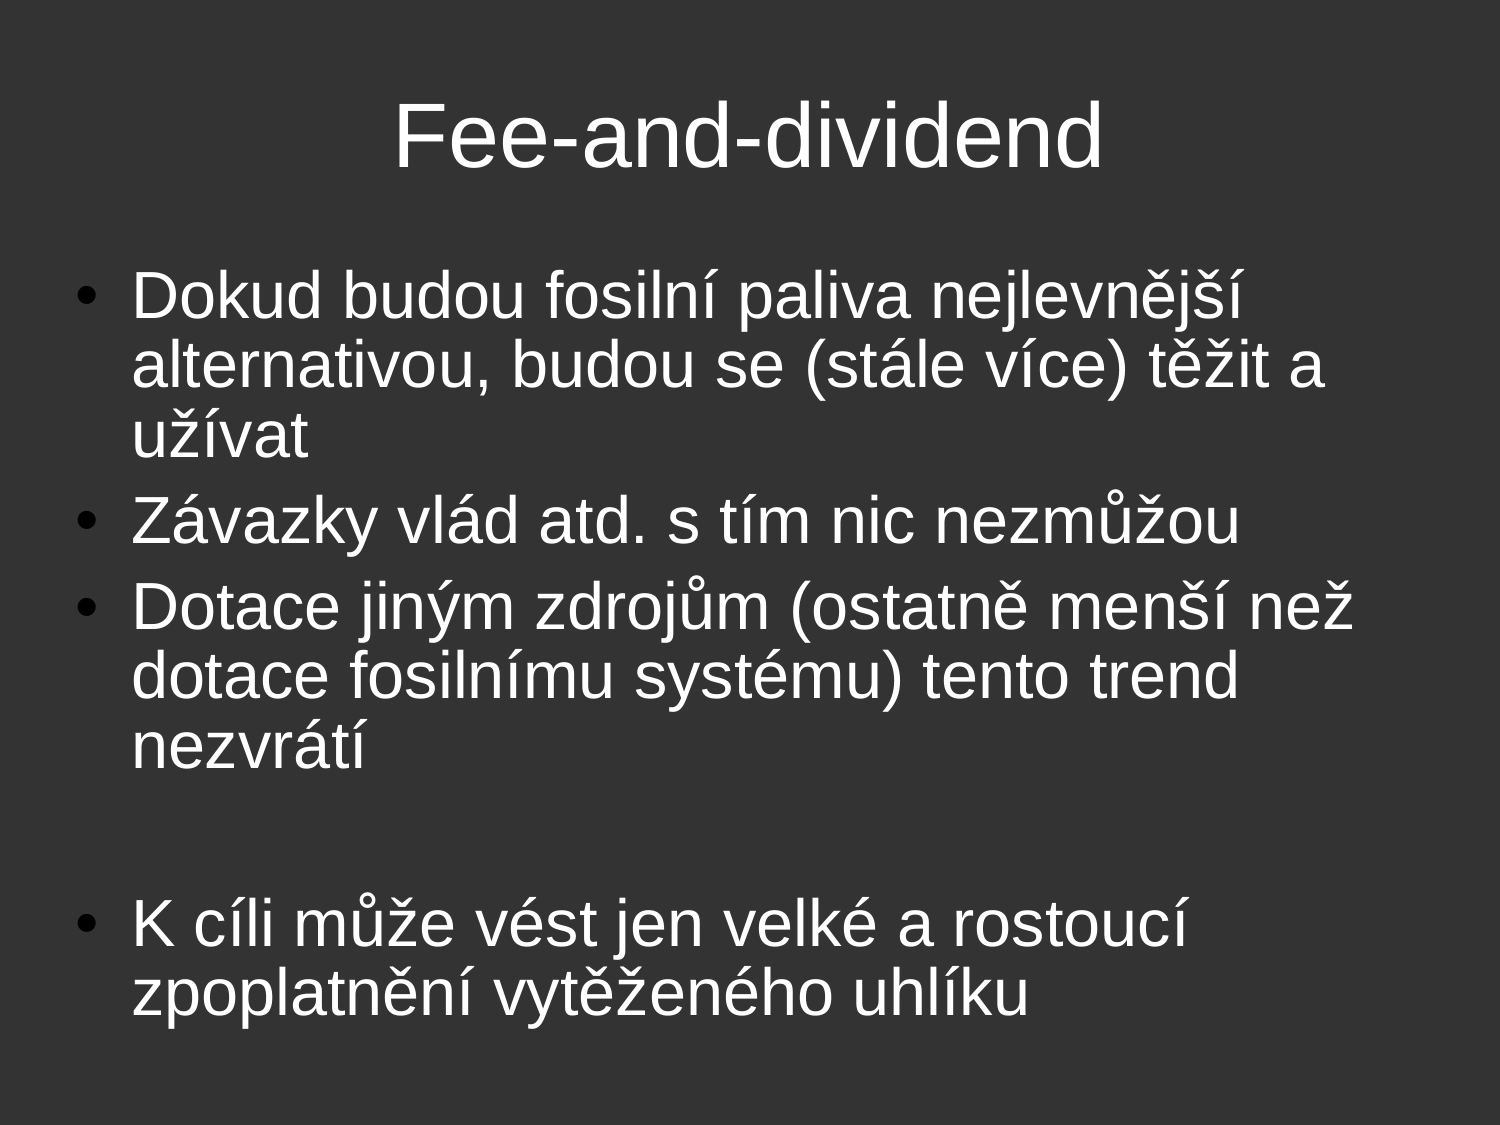

# Fee-and-dividend
Dokud budou fosilní paliva nejlevnější alternativou, budou se (stále více) těžit a užívat
Závazky vlád atd. s tím nic nezmůžou
Dotace jiným zdrojům (ostatně menší než dotace fosilnímu systému) tento trend nezvrátí
K cíli může vést jen velké a rostoucí zpoplatnění vytěženého uhlíku